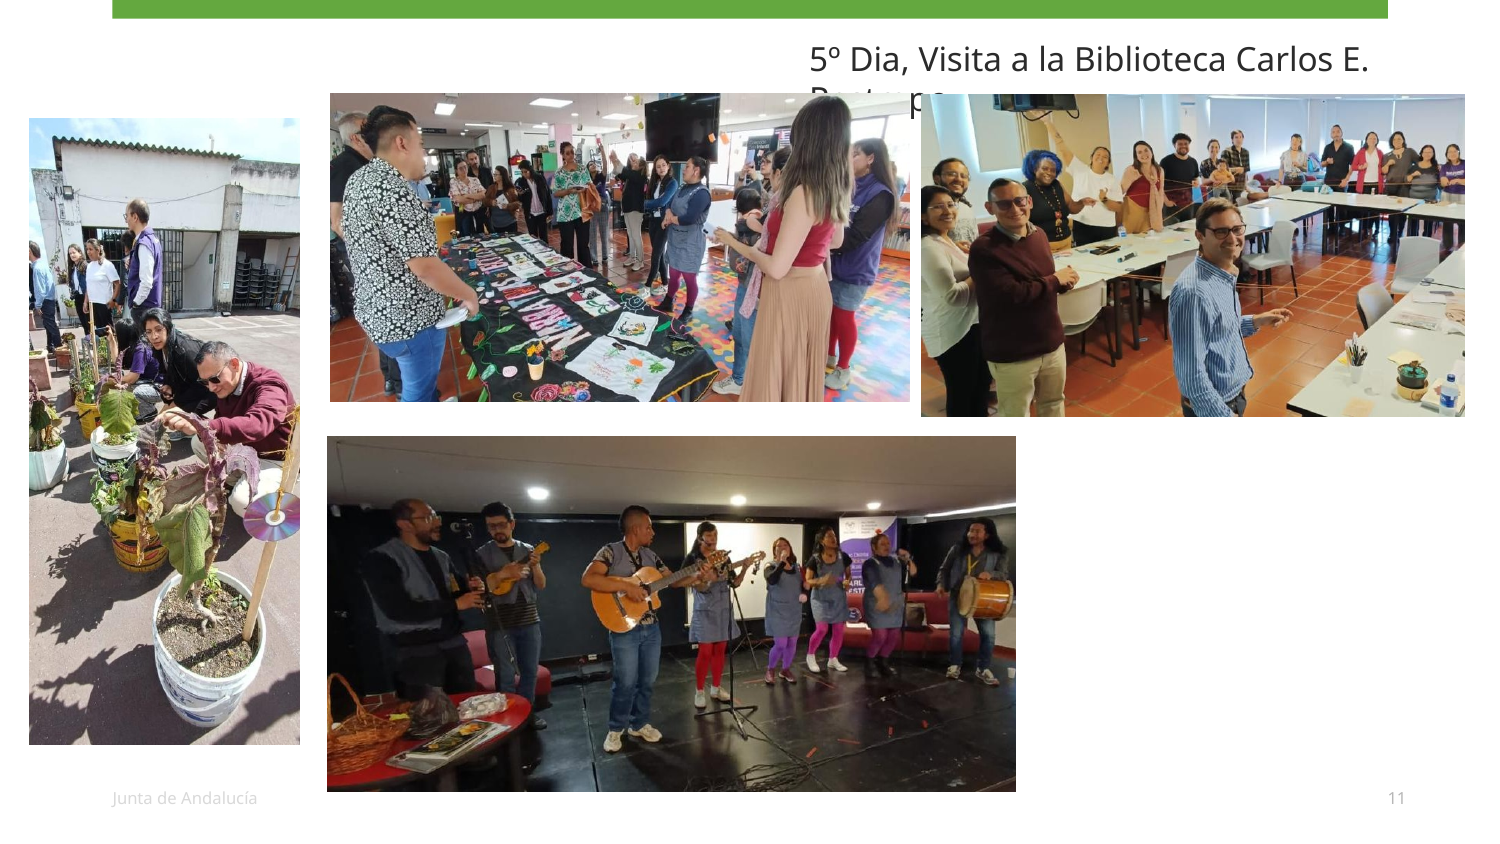

5º Dia, Visita a la Biblioteca Carlos E. Restrepo